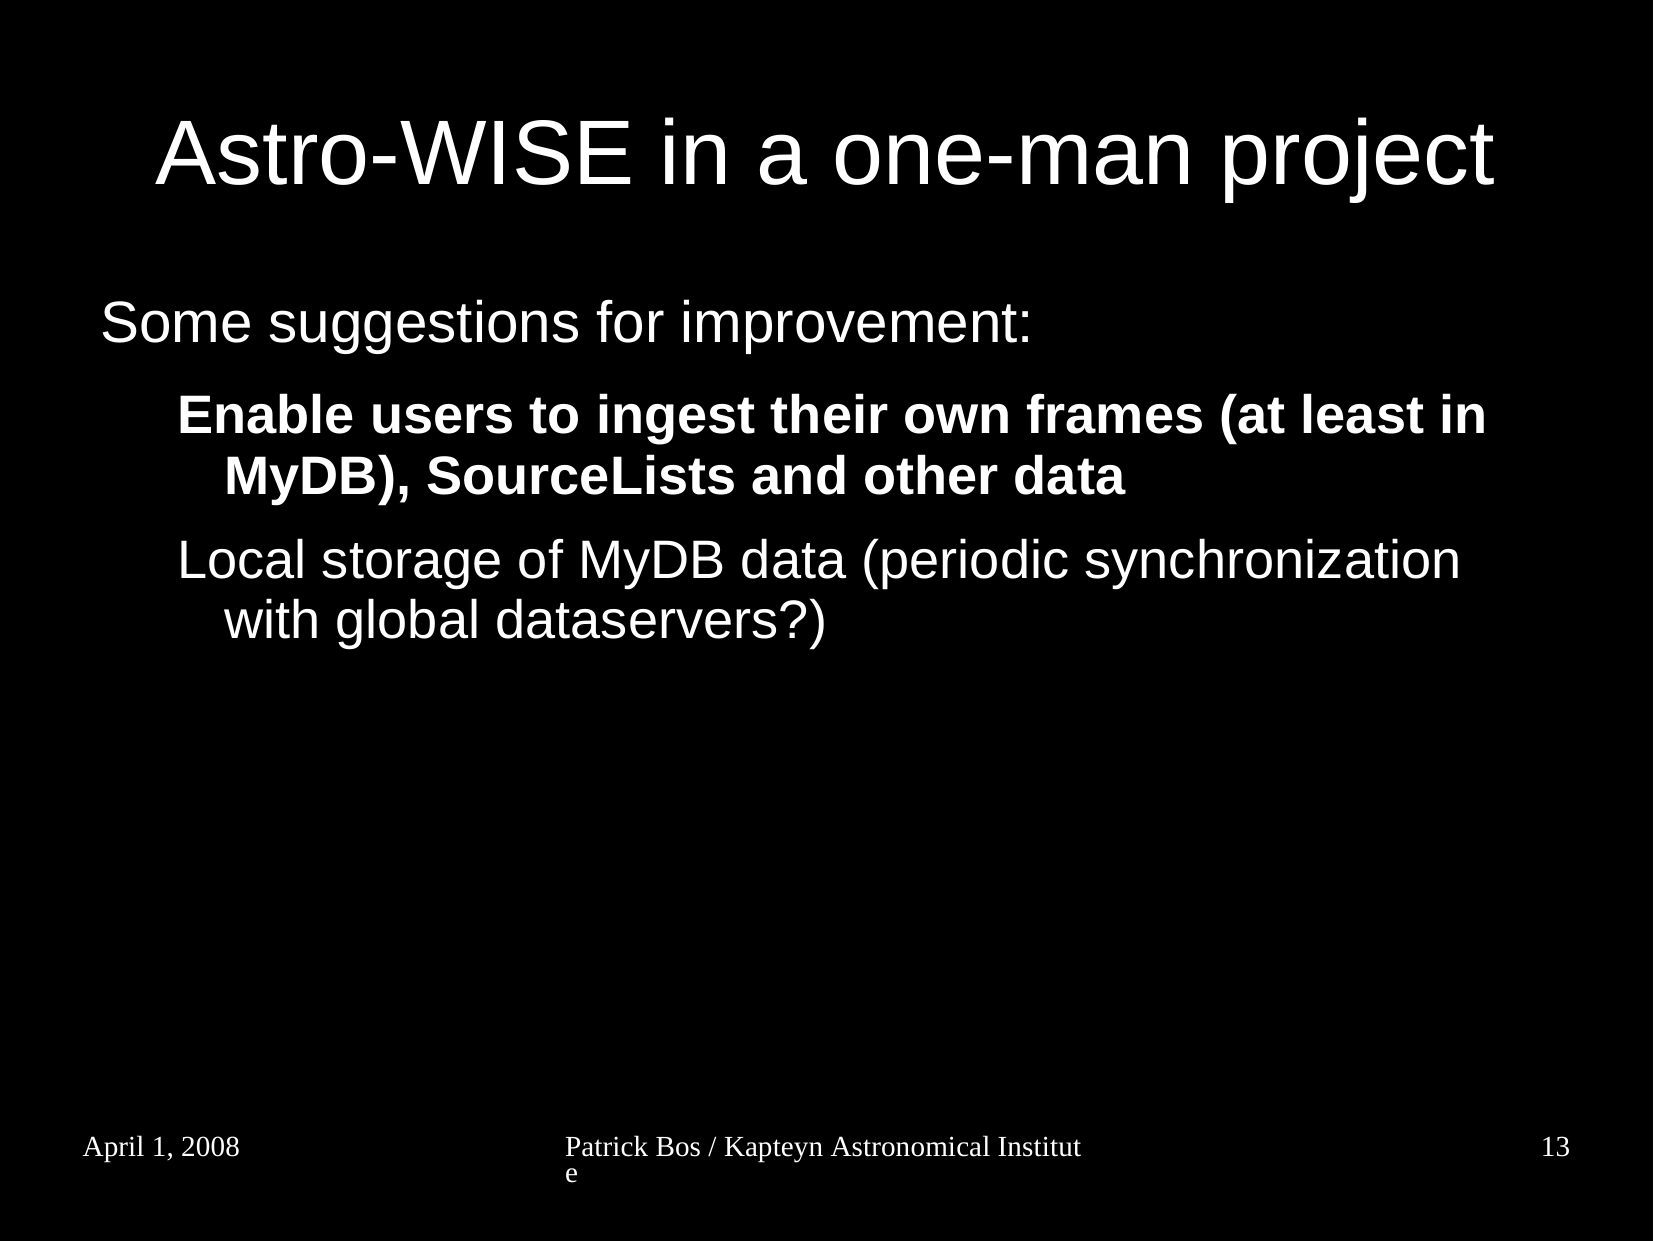

# Astro-WISE in a one-man project
Some suggestions for improvement:
Enable users to ingest their own frames (at least in MyDB), SourceLists and other data
Local storage of MyDB data (periodic synchronization with global dataservers?)
April 1, 2008
Patrick Bos / Kapteyn Astronomical Institute
13